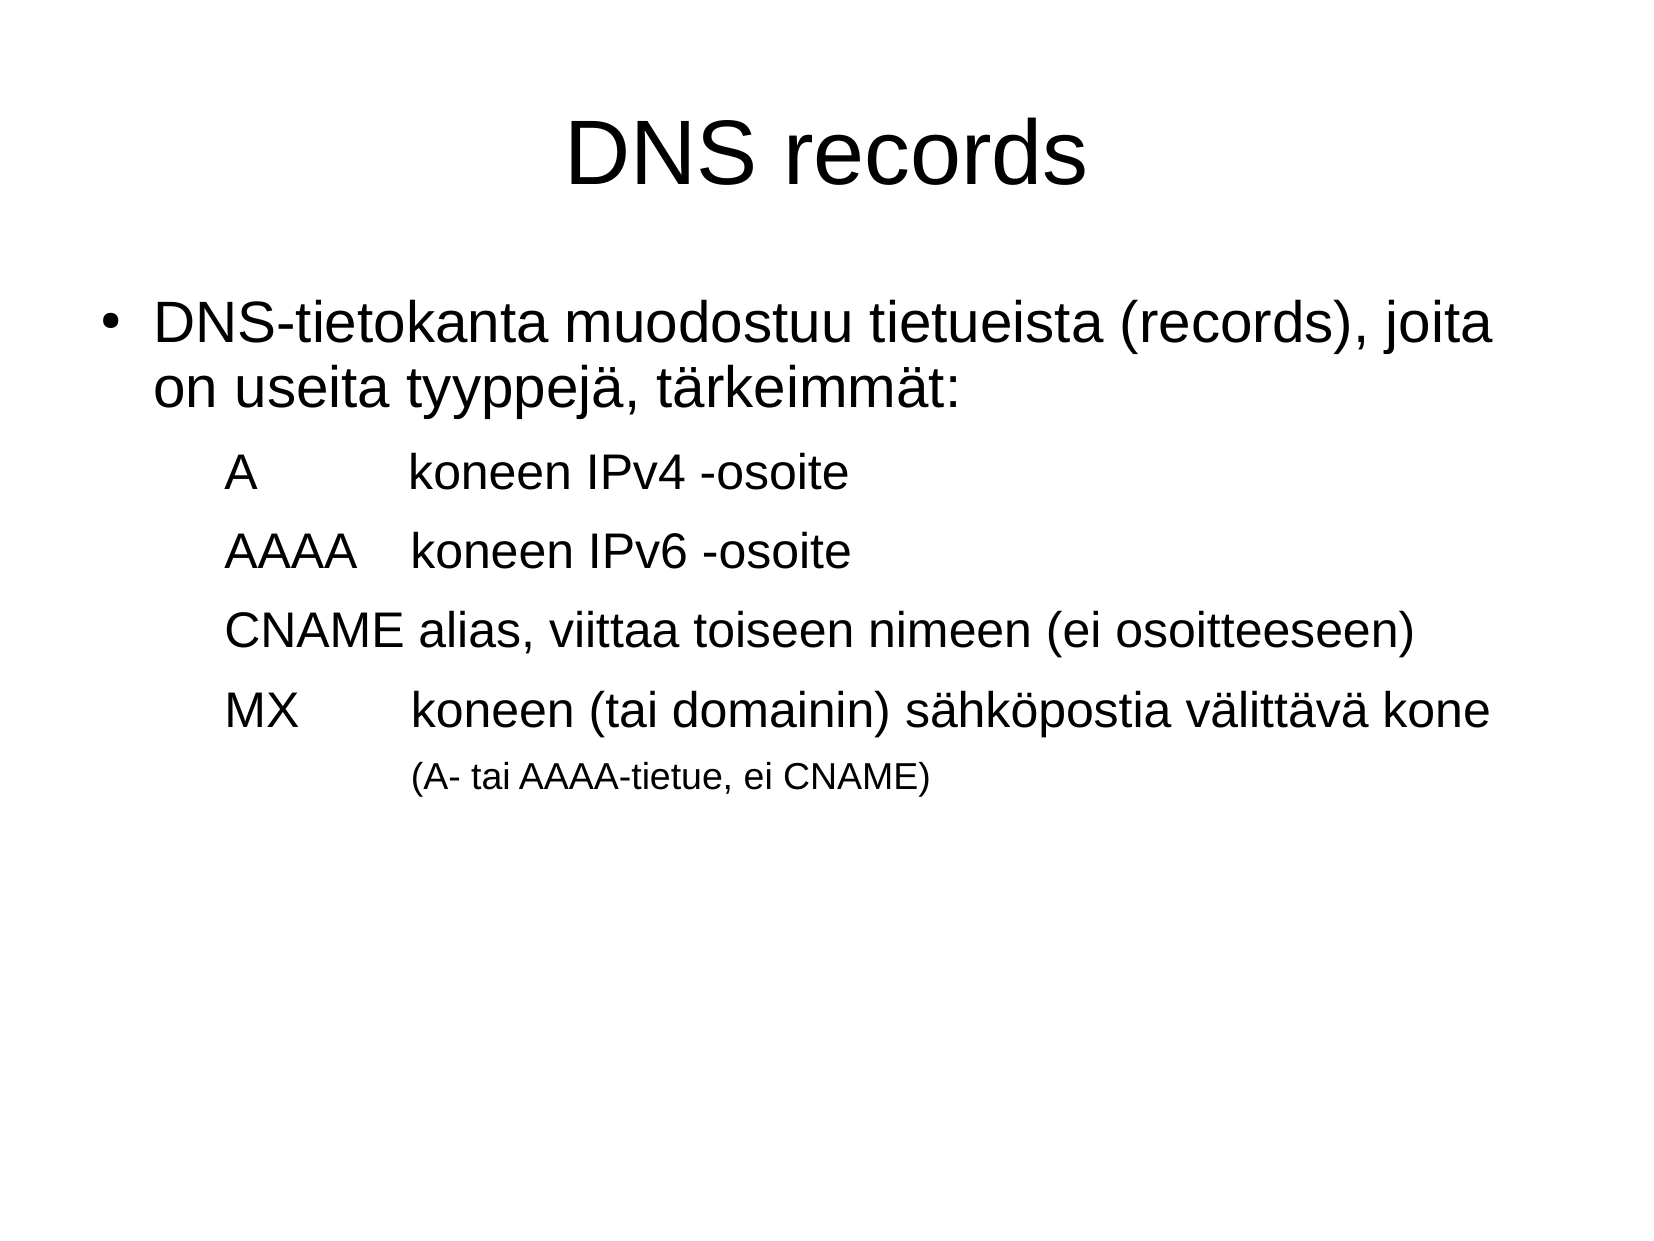

# DNS records
DNS-tietokanta muodostuu tietueista (records), joita on useita tyyppejä, tärkeimmät:
A koneen IPv4 -osoite
AAAA koneen IPv6 -osoite
CNAME alias, viittaa toiseen nimeen (ei osoitteeseen)
MX koneen (tai domainin) sähköpostia välittävä kone
 (A- tai AAAA-tietue, ei CNAME)